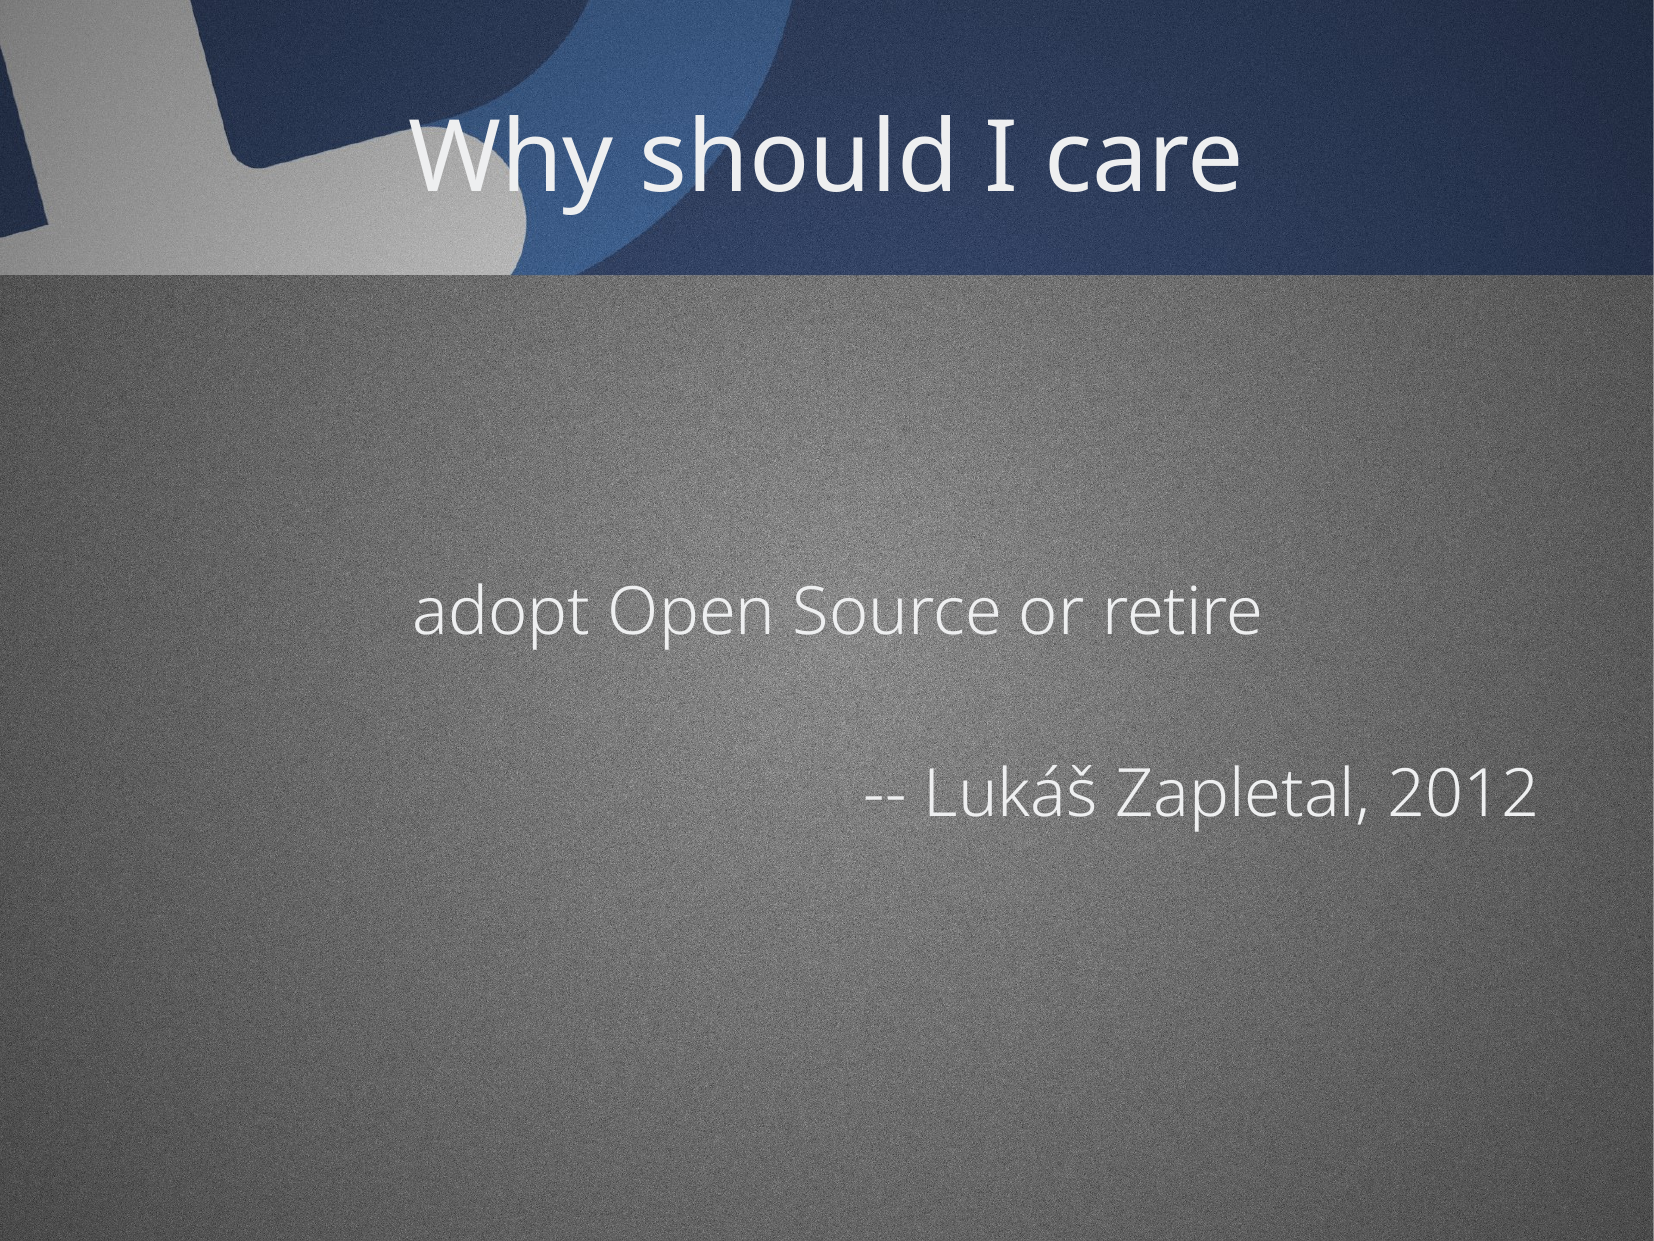

# Why should I care
adopt Open Source or retire
										-- Lukáš Zapletal, 2012